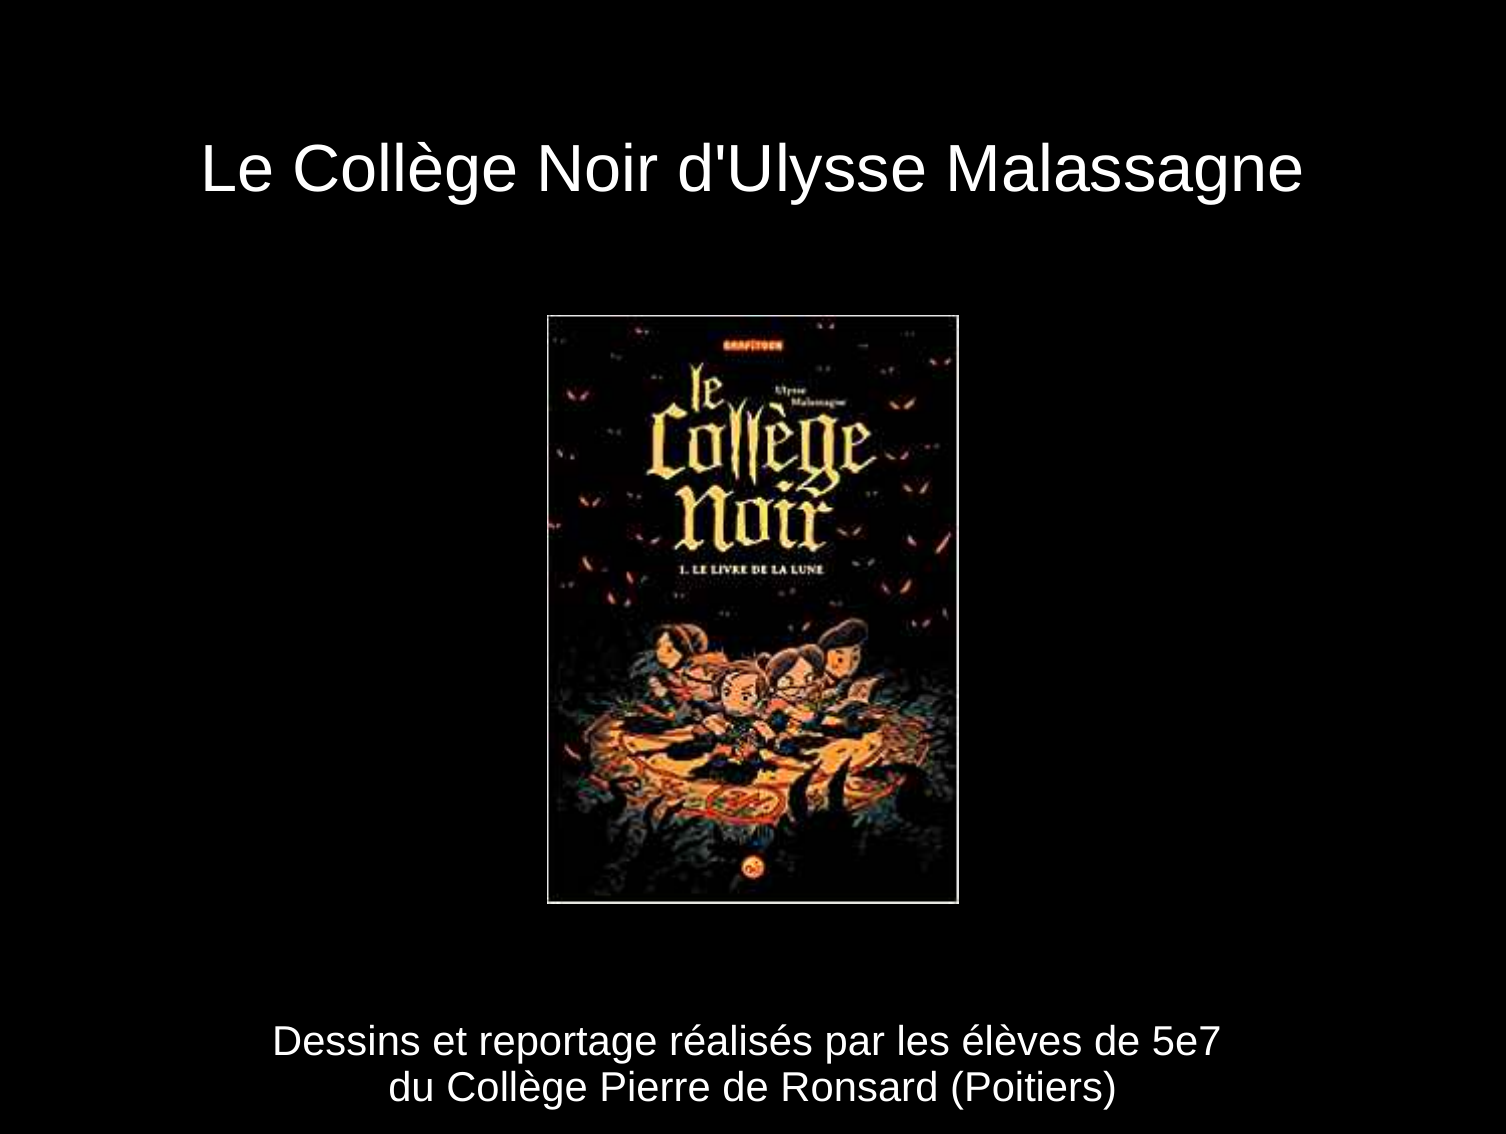

Le Collège Noir d'Ulysse Malassagne
Dessins et reportage réalisés par les élèves de 5e7
du Collège Pierre de Ronsard (Poitiers)